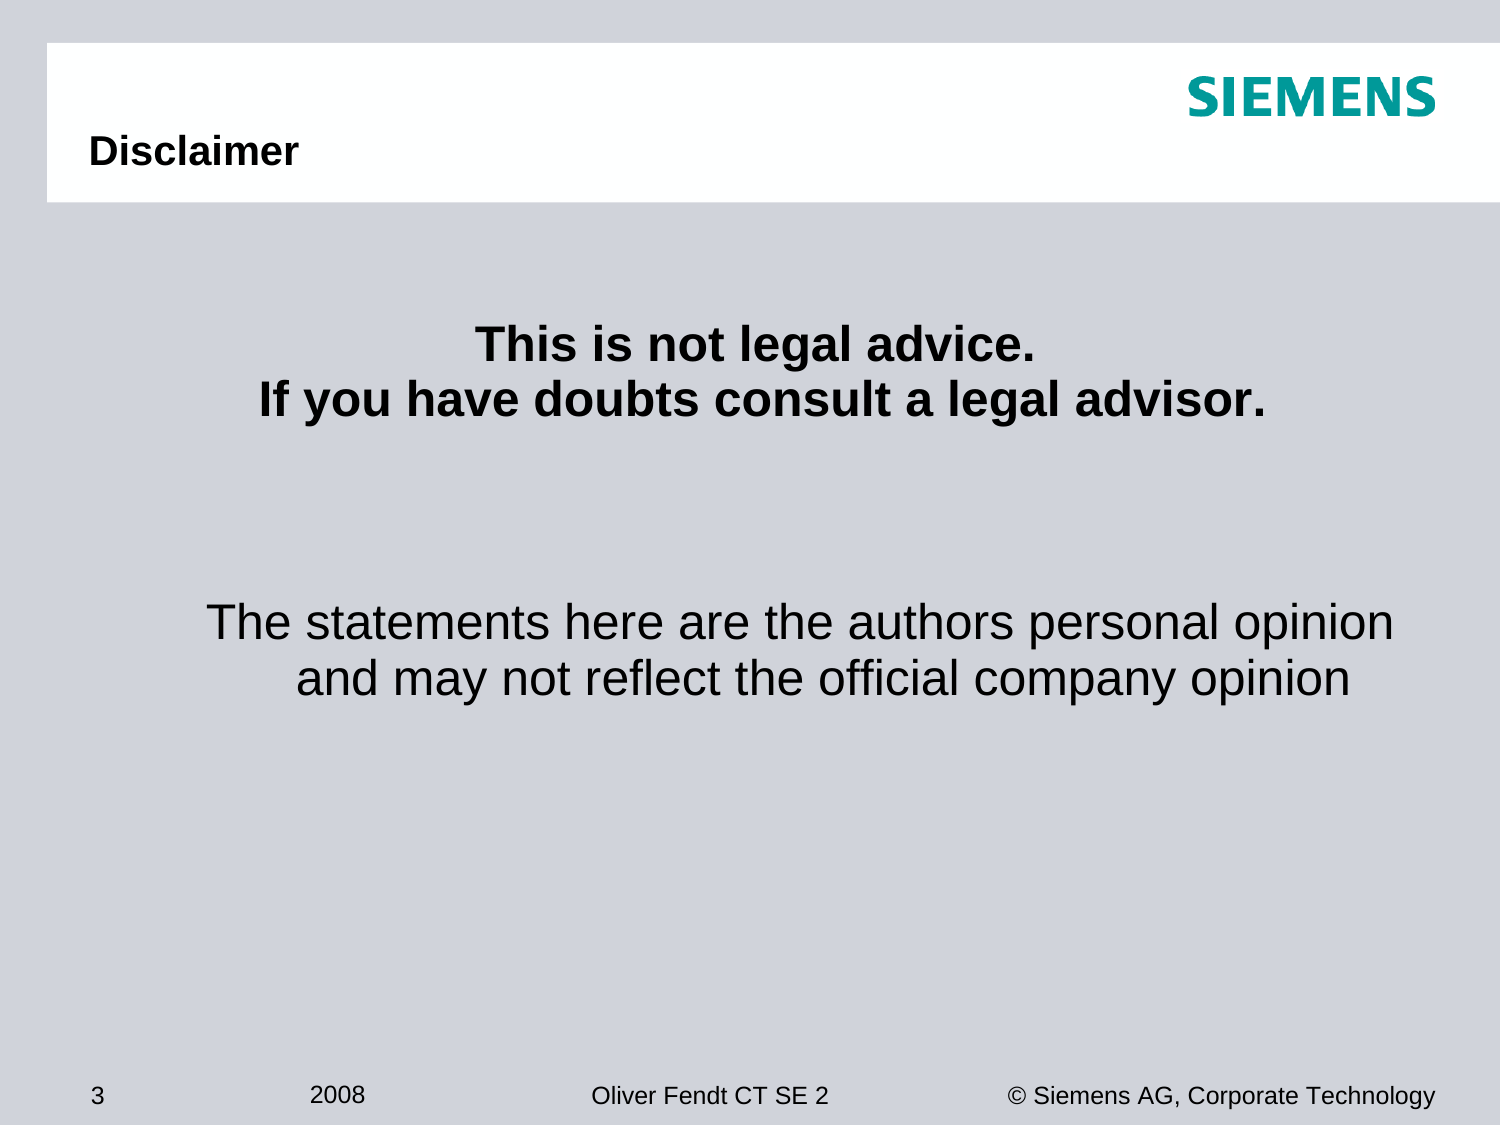

# Disclaimer
This is not legal advice.
If you have doubts consult a legal advisor.
The statements here are the authors personal opinion and may not reflect the official company opinion